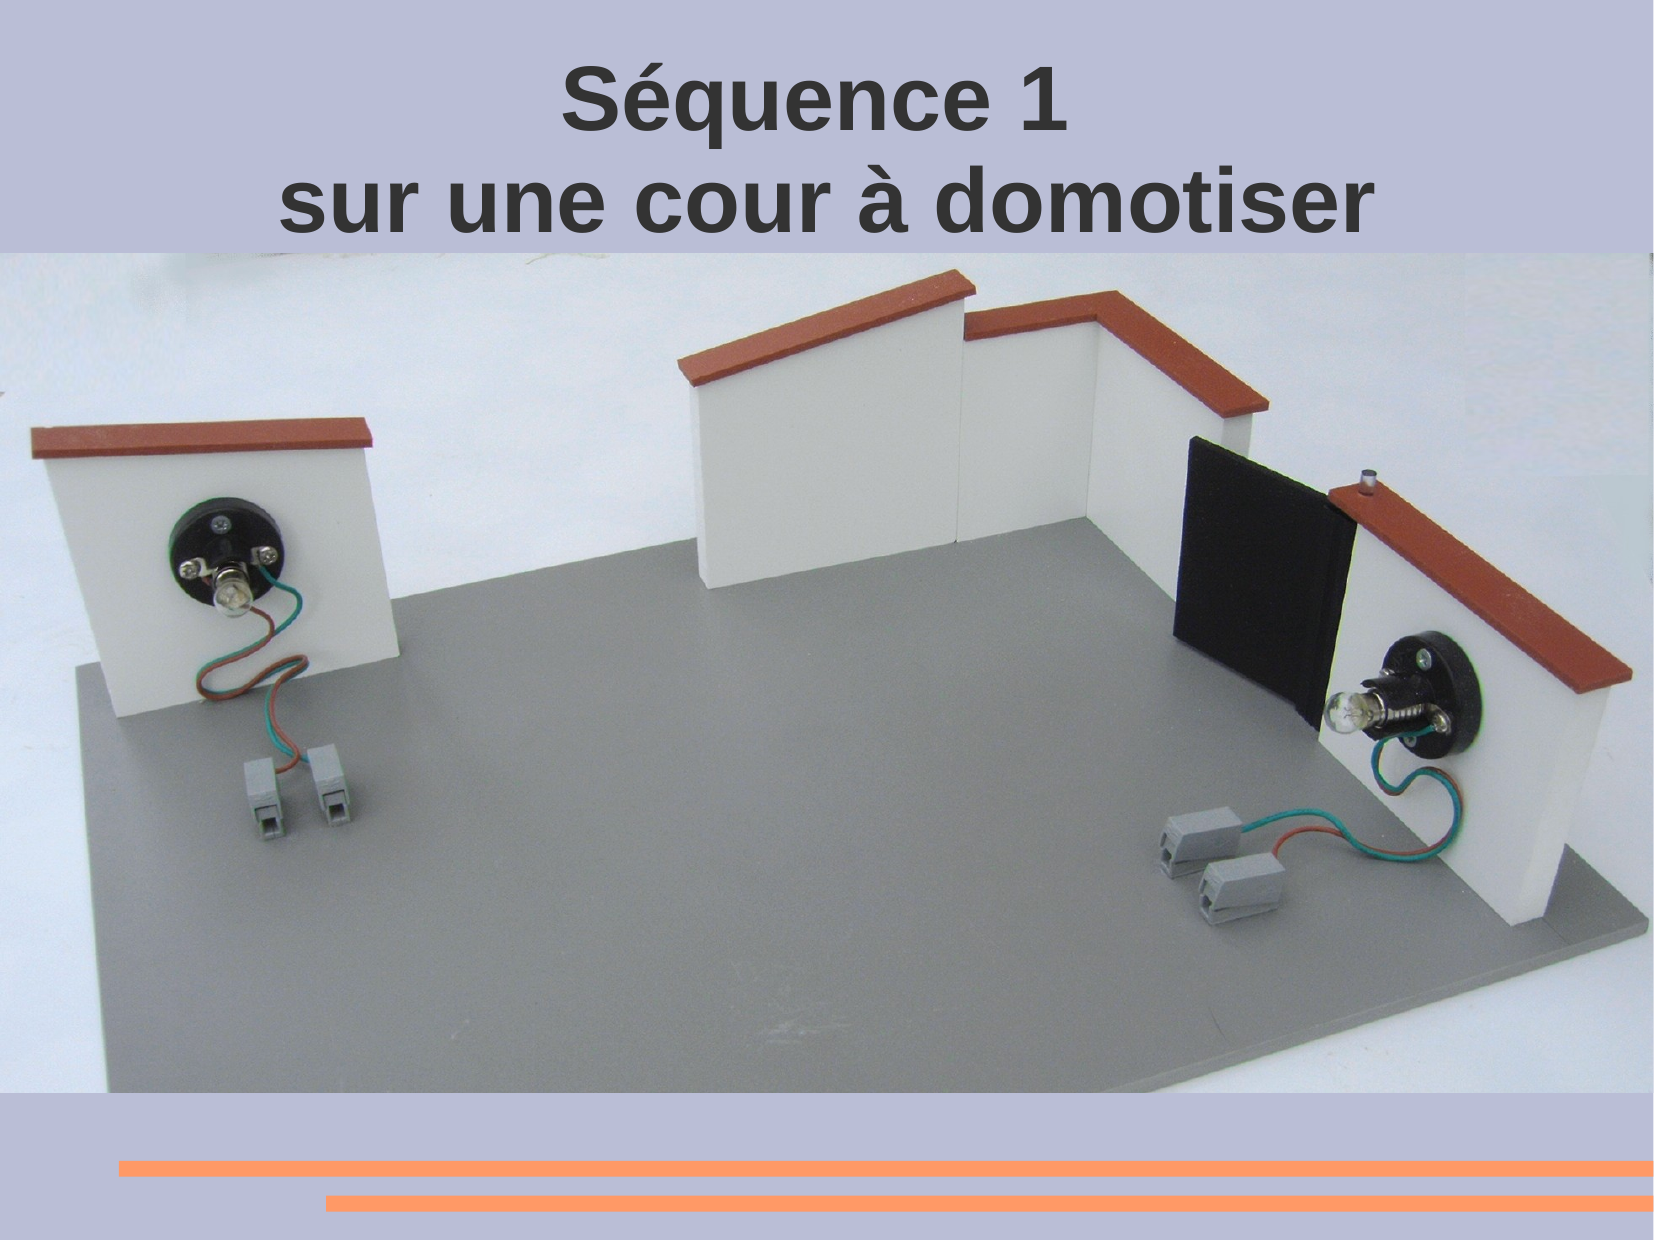

# Séquence 1 sur une cour à domotiser